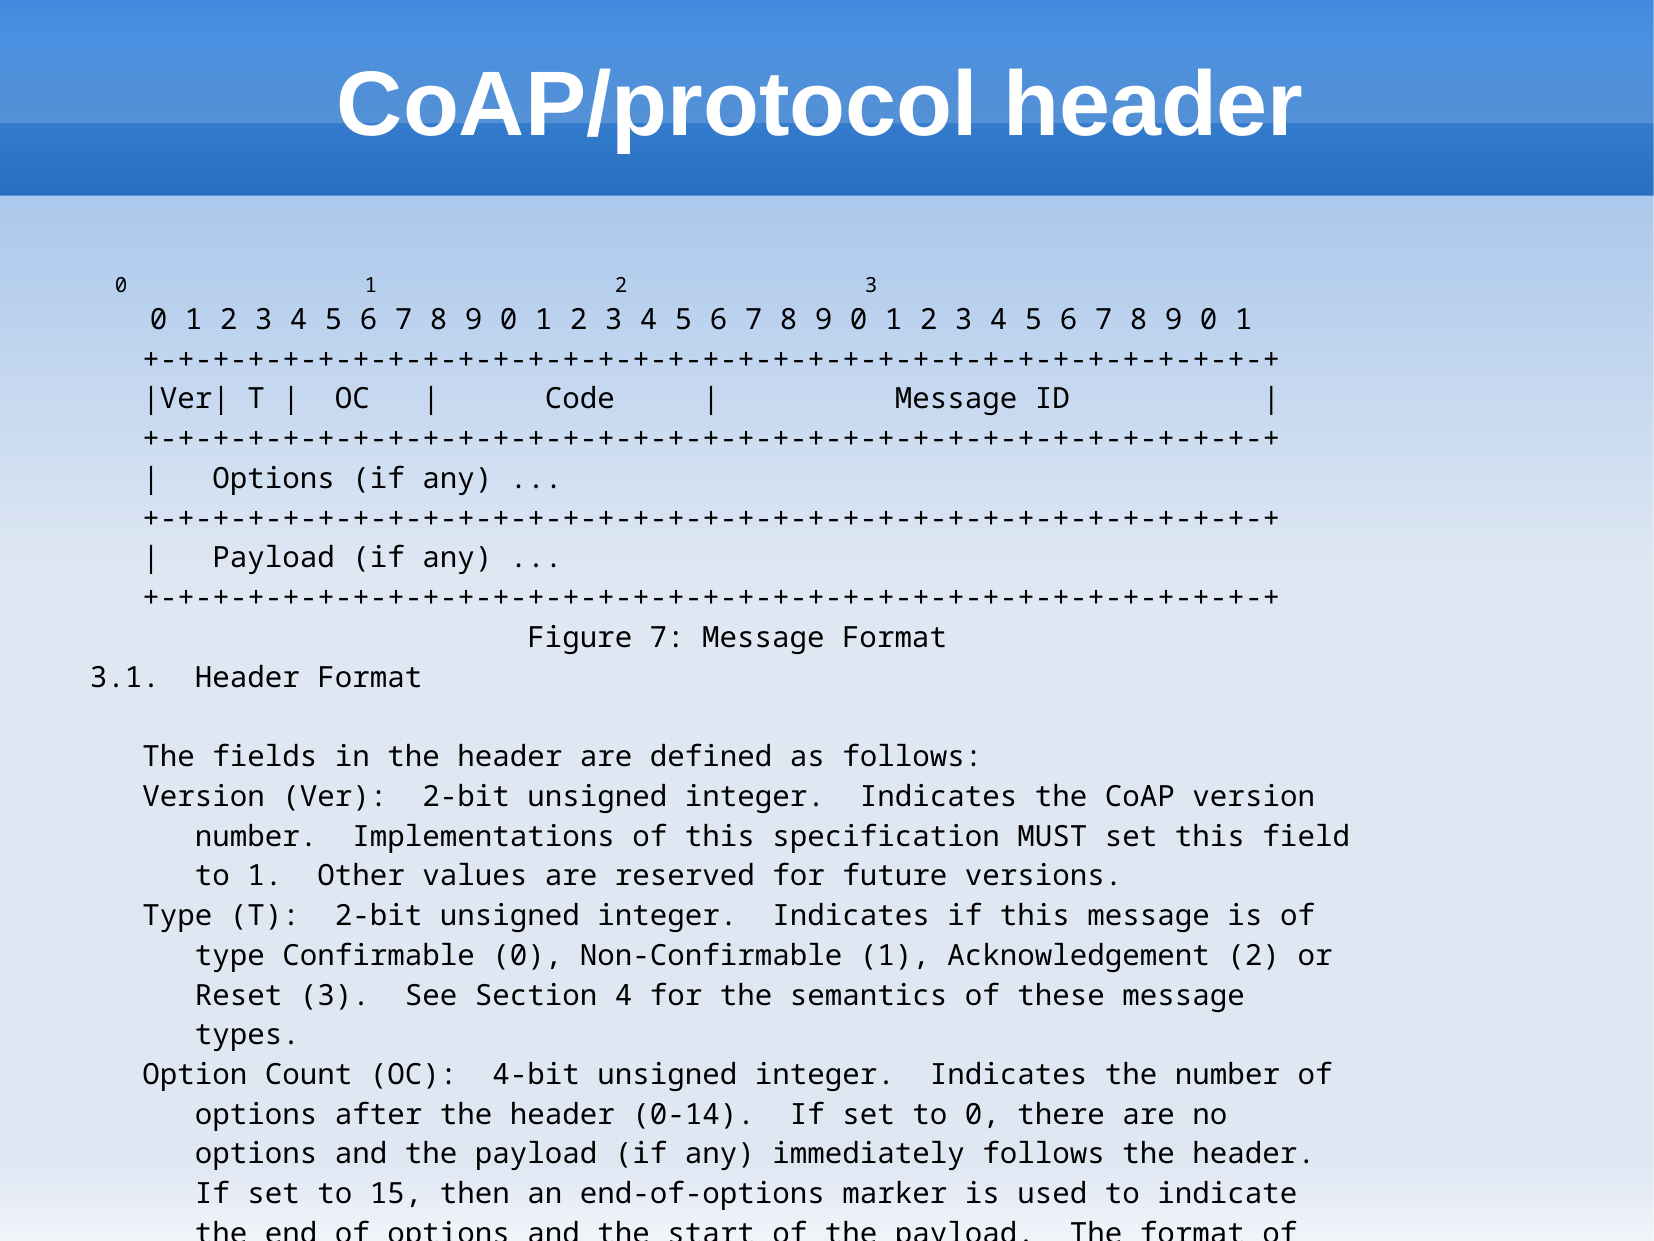

# CoAP/protocol header
 0 1 2 3
 0 1 2 3 4 5 6 7 8 9 0 1 2 3 4 5 6 7 8 9 0 1 2 3 4 5 6 7 8 9 0 1
 +-+-+-+-+-+-+-+-+-+-+-+-+-+-+-+-+-+-+-+-+-+-+-+-+-+-+-+-+-+-+-+-+
 |Ver| T | OC | Code | Message ID |
 +-+-+-+-+-+-+-+-+-+-+-+-+-+-+-+-+-+-+-+-+-+-+-+-+-+-+-+-+-+-+-+-+
 | Options (if any) ...
 +-+-+-+-+-+-+-+-+-+-+-+-+-+-+-+-+-+-+-+-+-+-+-+-+-+-+-+-+-+-+-+-+
 | Payload (if any) ...
 +-+-+-+-+-+-+-+-+-+-+-+-+-+-+-+-+-+-+-+-+-+-+-+-+-+-+-+-+-+-+-+-+
 Figure 7: Message Format
3.1. Header Format
 The fields in the header are defined as follows:
 Version (Ver): 2-bit unsigned integer. Indicates the CoAP version
 number. Implementations of this specification MUST set this field
 to 1. Other values are reserved for future versions.
 Type (T): 2-bit unsigned integer. Indicates if this message is of
 type Confirmable (0), Non-Confirmable (1), Acknowledgement (2) or
 Reset (3). See Section 4 for the semantics of these message
 types.
 Option Count (OC): 4-bit unsigned integer. Indicates the number of
 options after the header (0-14). If set to 0, there are no
 options and the payload (if any) immediately follows the header.
 If set to 15, then an end-of-options marker is used to indicate
 the end of options and the start of the payload. The format of
 options is defined below.